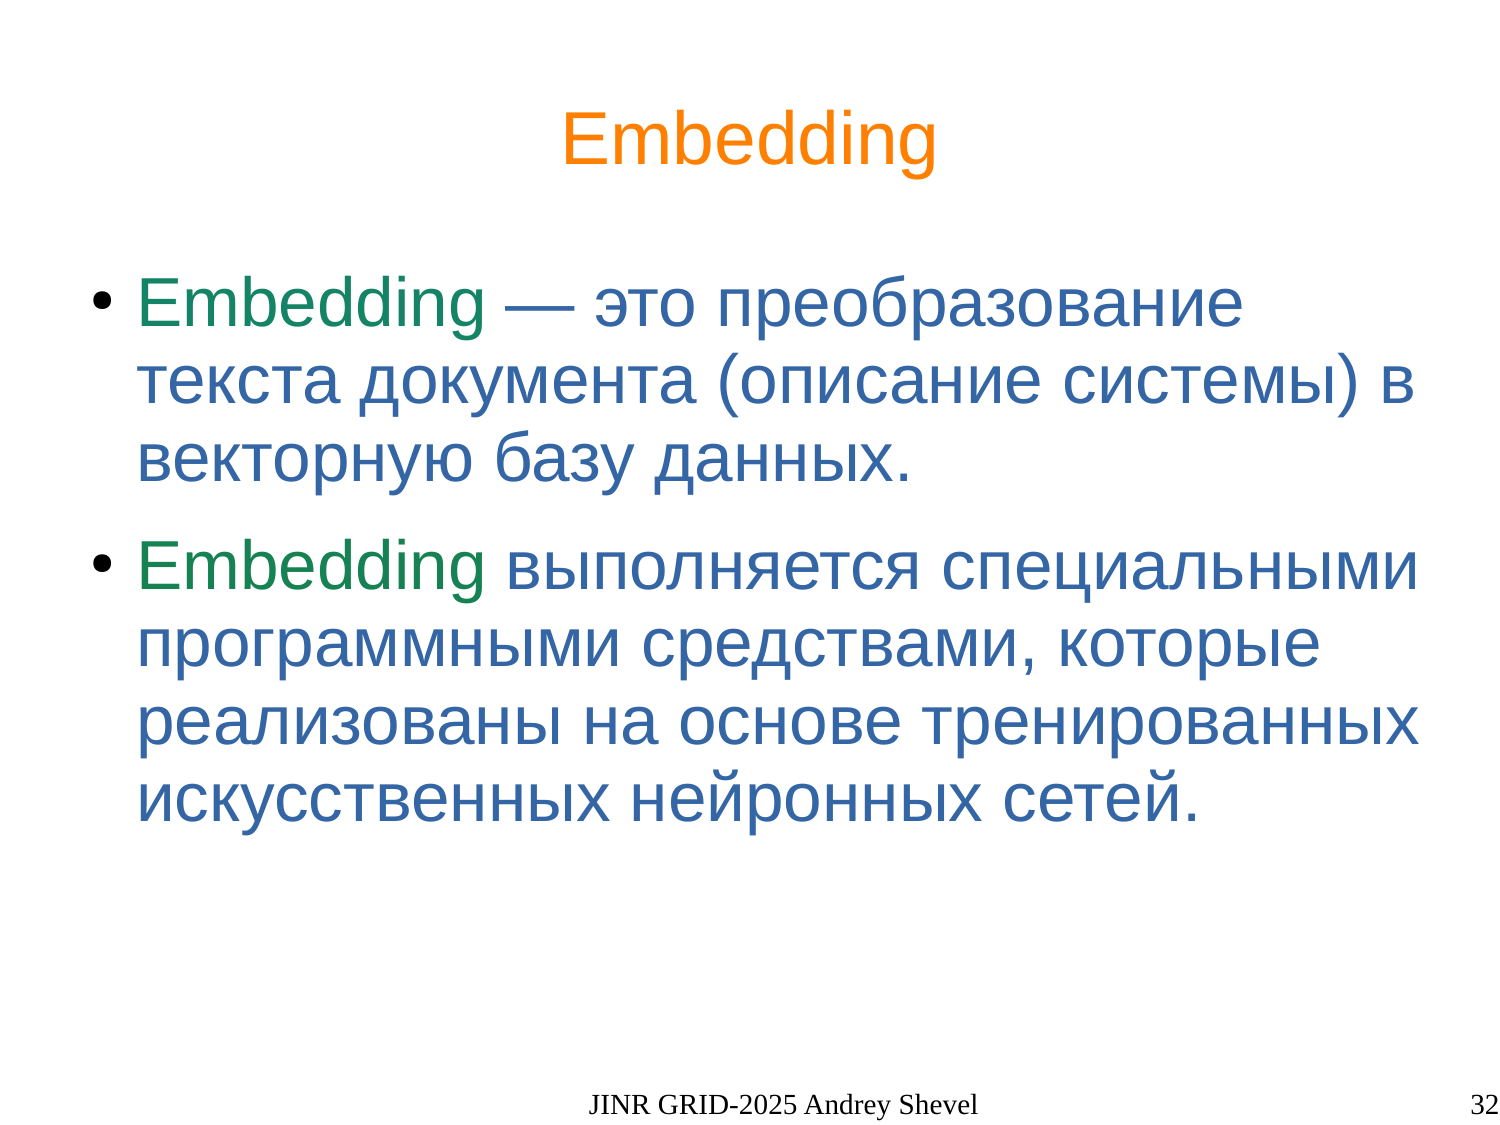

# Embedding
Embedding — это преобразование текста документа (описание системы) в векторную базу данных.
Embedding выполняется специальными программными средствами, которые реализованы на основе тренированных искусственных нейронных сетей.
32